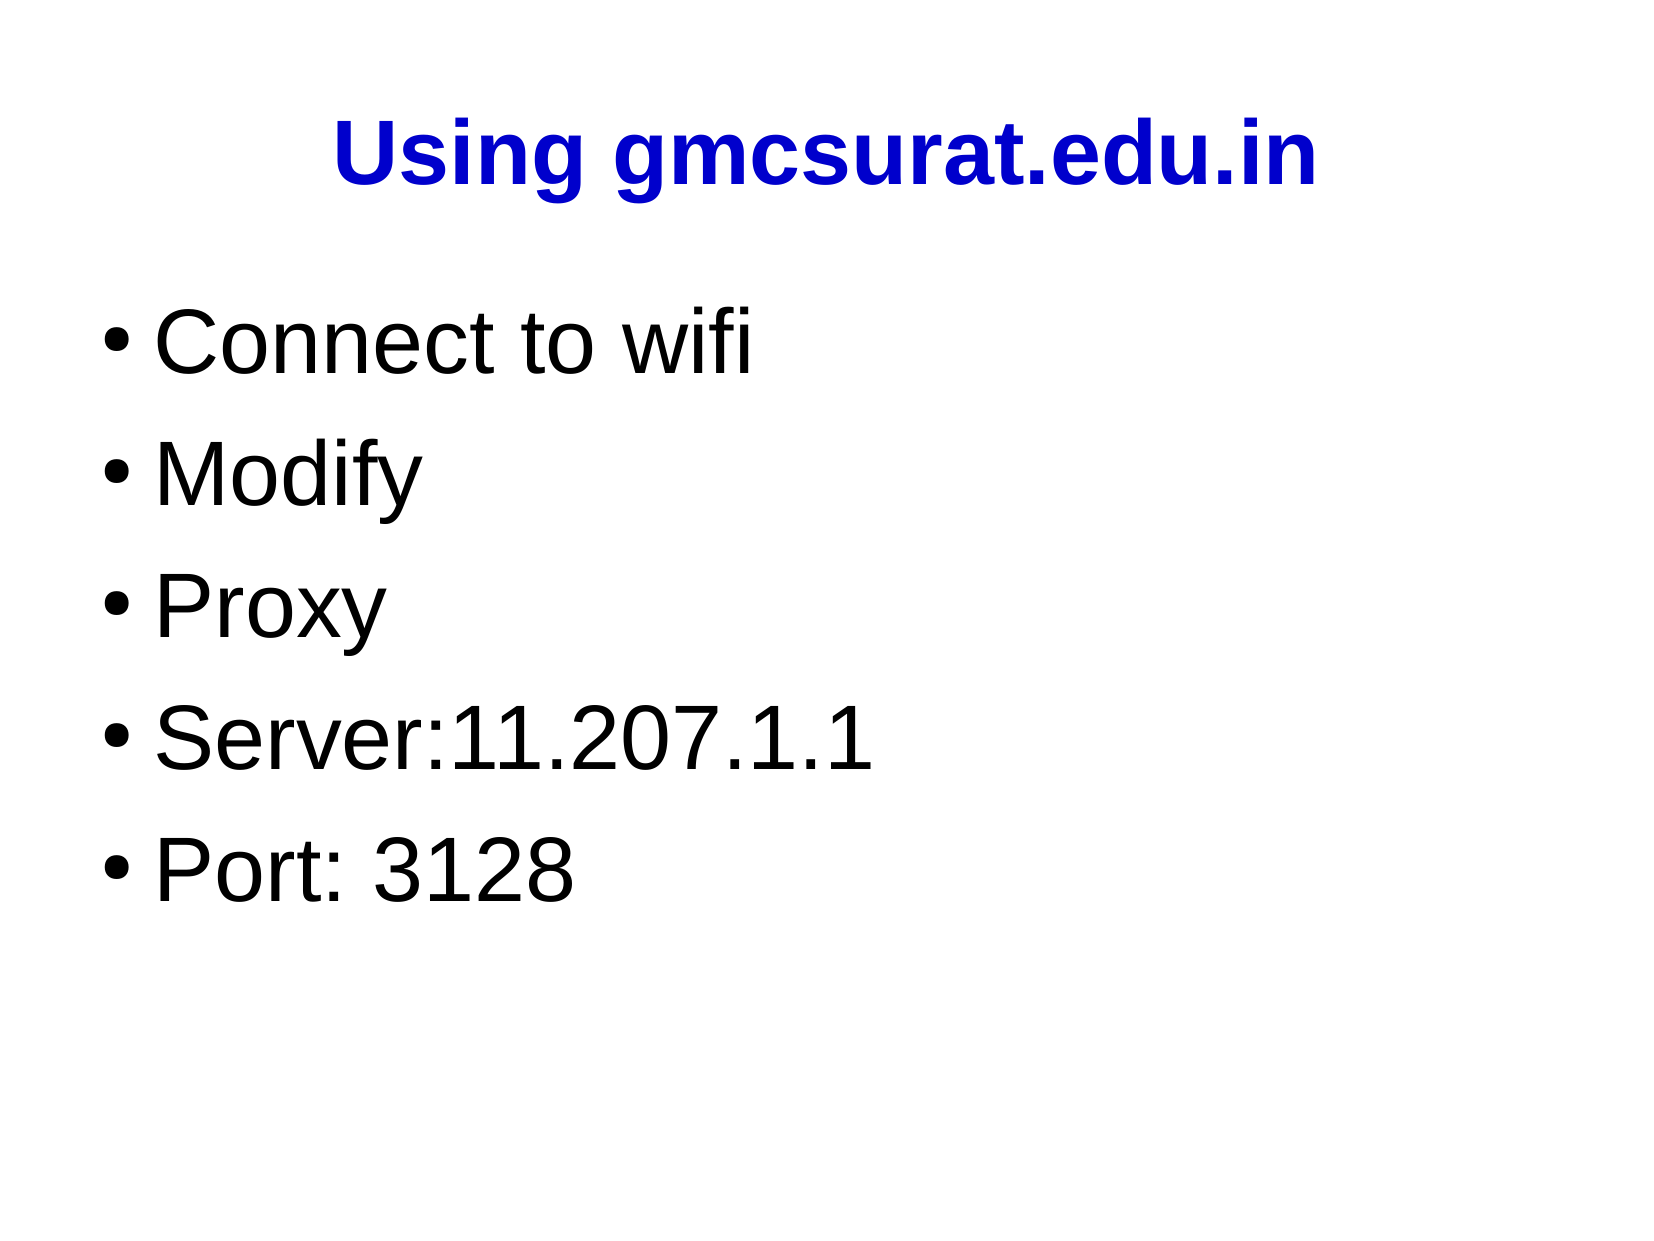

# Using gmcsurat.edu.in
Connect to wifi
Modify
Proxy
Server:11.207.1.1
Port: 3128